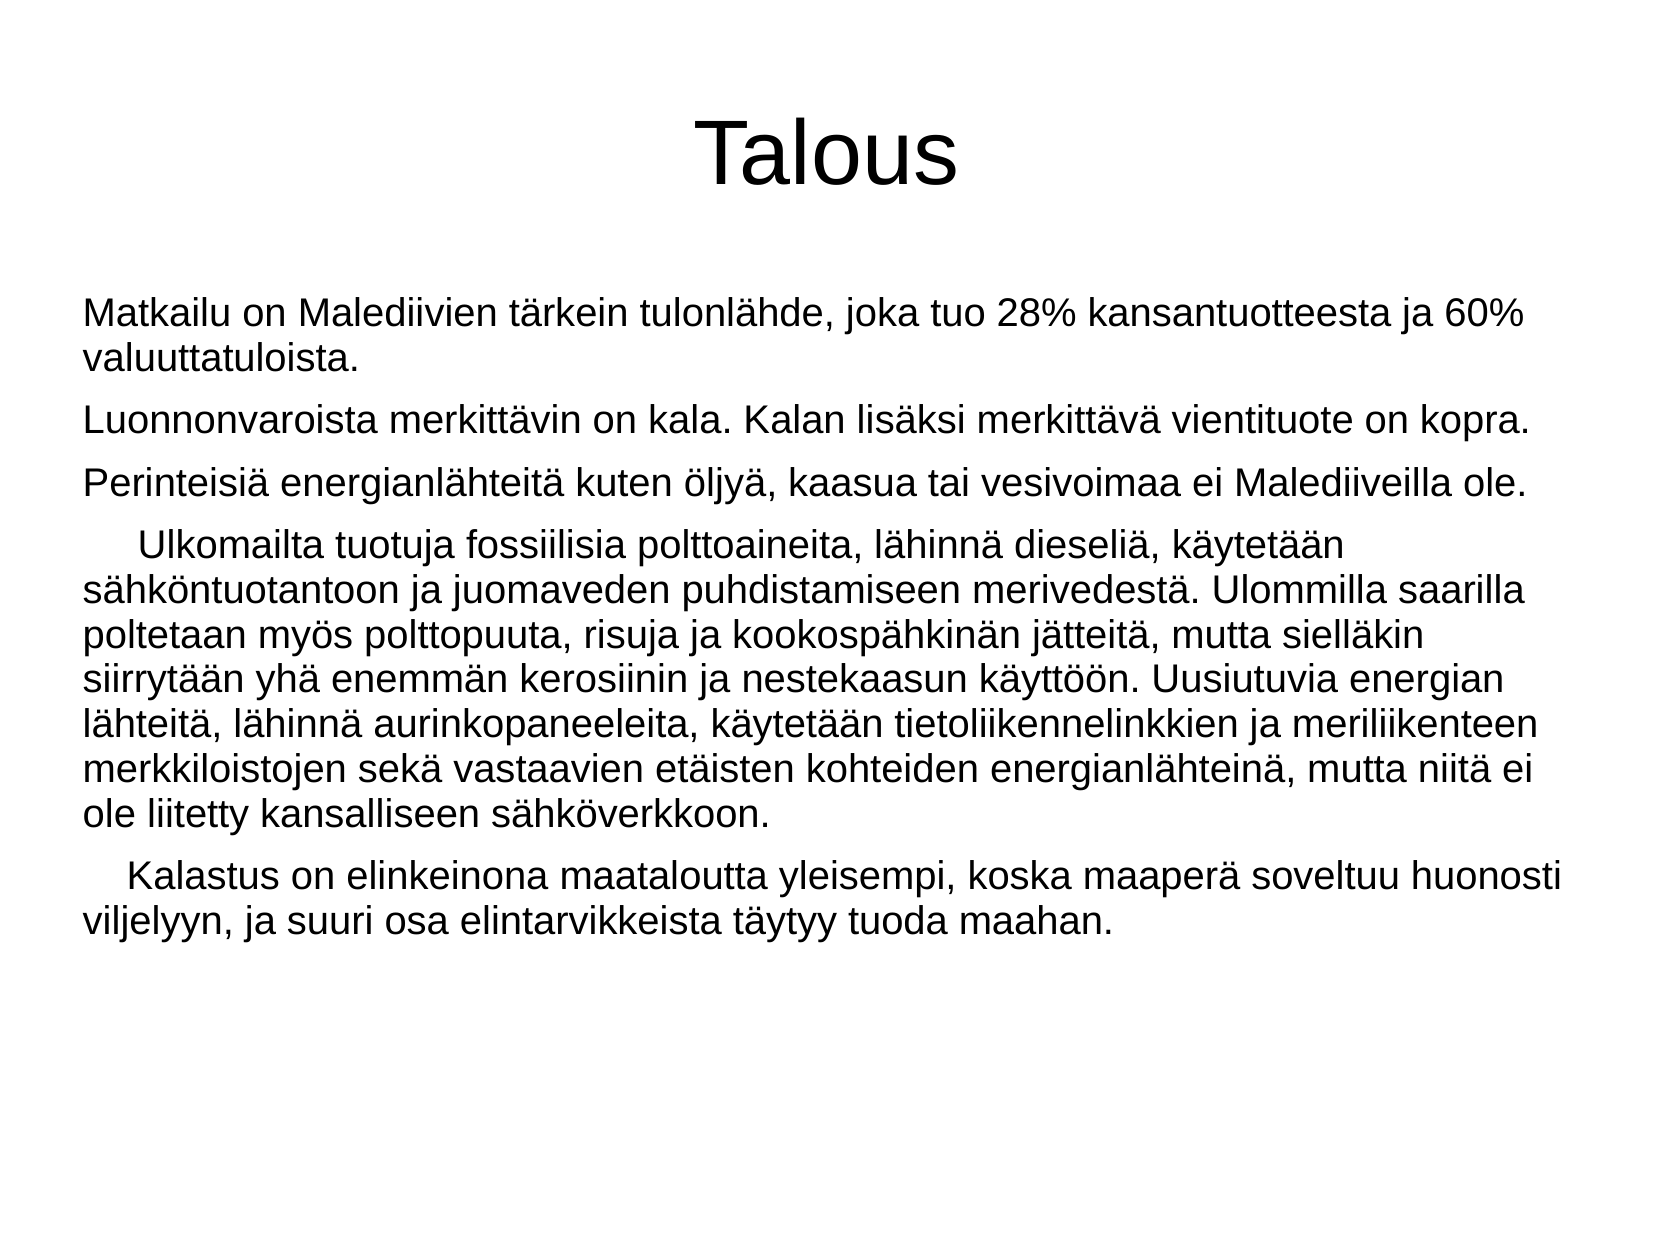

# Talous
Matkailu on Malediivien tärkein tulonlähde, joka tuo 28% kansantuotteesta ja 60% valuuttatuloista.
Luonnonvaroista merkittävin on kala. Kalan lisäksi merkittävä vientituote on kopra.
Perinteisiä energianlähteitä kuten öljyä, kaasua tai vesivoimaa ei Malediiveilla ole.
 Ulkomailta tuotuja fossiilisia polttoaineita, lähinnä dieseliä, käytetään sähköntuotantoon ja juomaveden puhdistamiseen merivedestä. Ulommilla saarilla poltetaan myös polttopuuta, risuja ja kookospähkinän jätteitä, mutta sielläkin siirrytään yhä enemmän kerosiinin ja nestekaasun käyttöön. Uusiutuvia energian lähteitä, lähinnä aurinkopaneeleita, käytetään tietoliikennelinkkien ja meriliikenteen merkkiloistojen sekä vastaavien etäisten kohteiden energianlähteinä, mutta niitä ei ole liitetty kansalliseen sähköverkkoon.
 Kalastus on elinkeinona maataloutta yleisempi, koska maaperä soveltuu huonosti viljelyyn, ja suuri osa elintarvikkeista täytyy tuoda maahan.